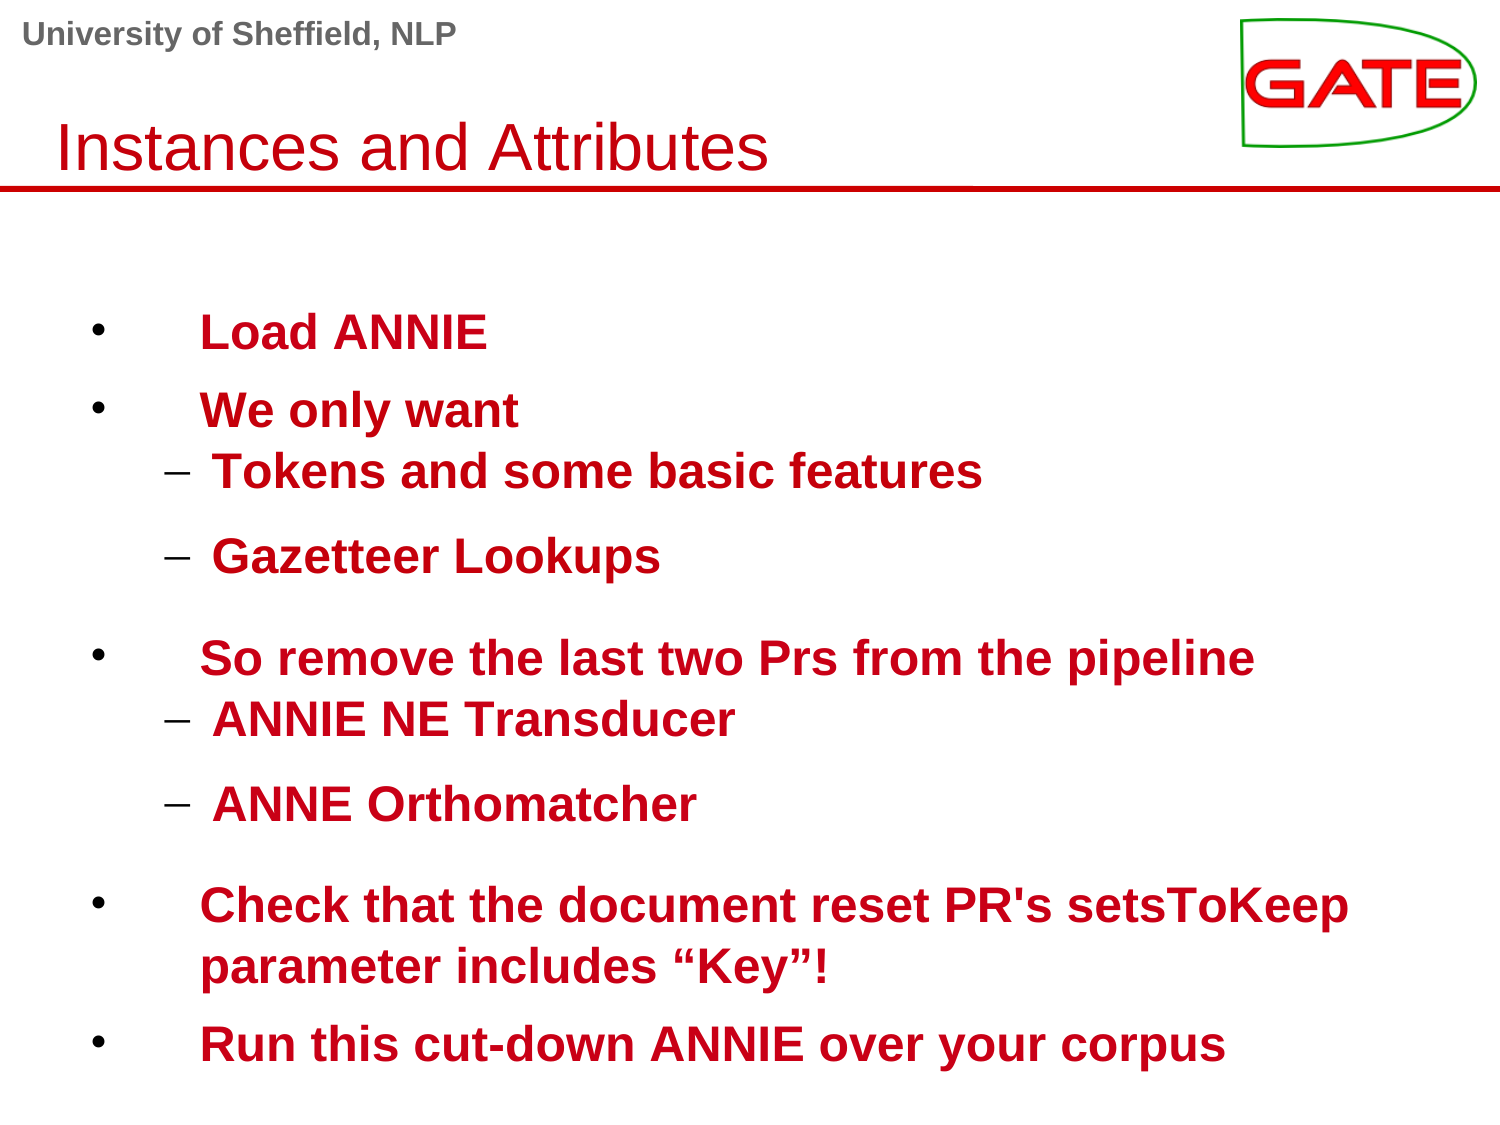

# Instances and Attributes
Load ANNIE
We only want
Tokens and some basic features
Gazetteer Lookups
So remove the last two Prs from the pipeline
ANNIE NE Transducer
ANNE Orthomatcher
Check that the document reset PR's setsToKeep parameter includes “Key”!
Run this cut-down ANNIE over your corpus